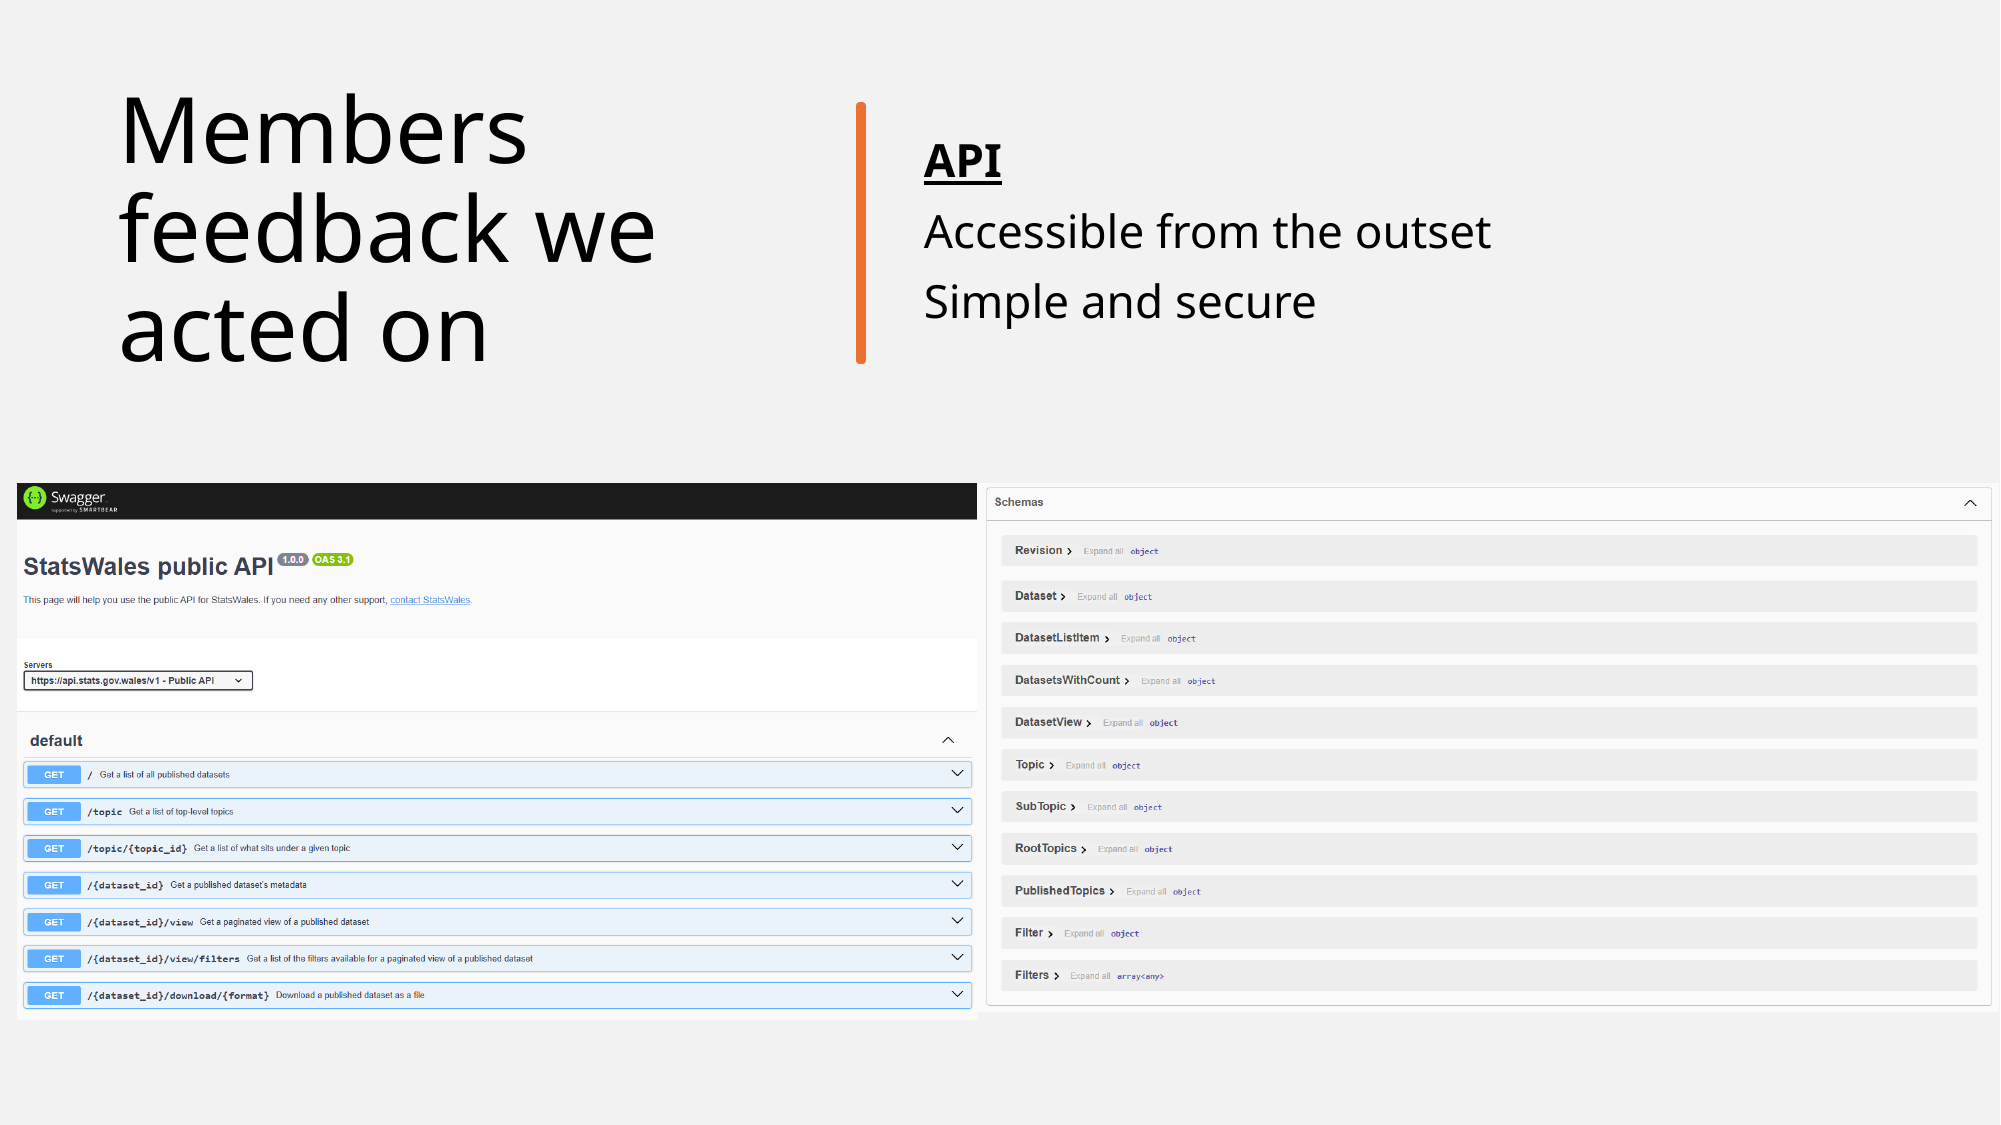

# Members feedback we acted on
API
Accessible from the outset
Simple and secure